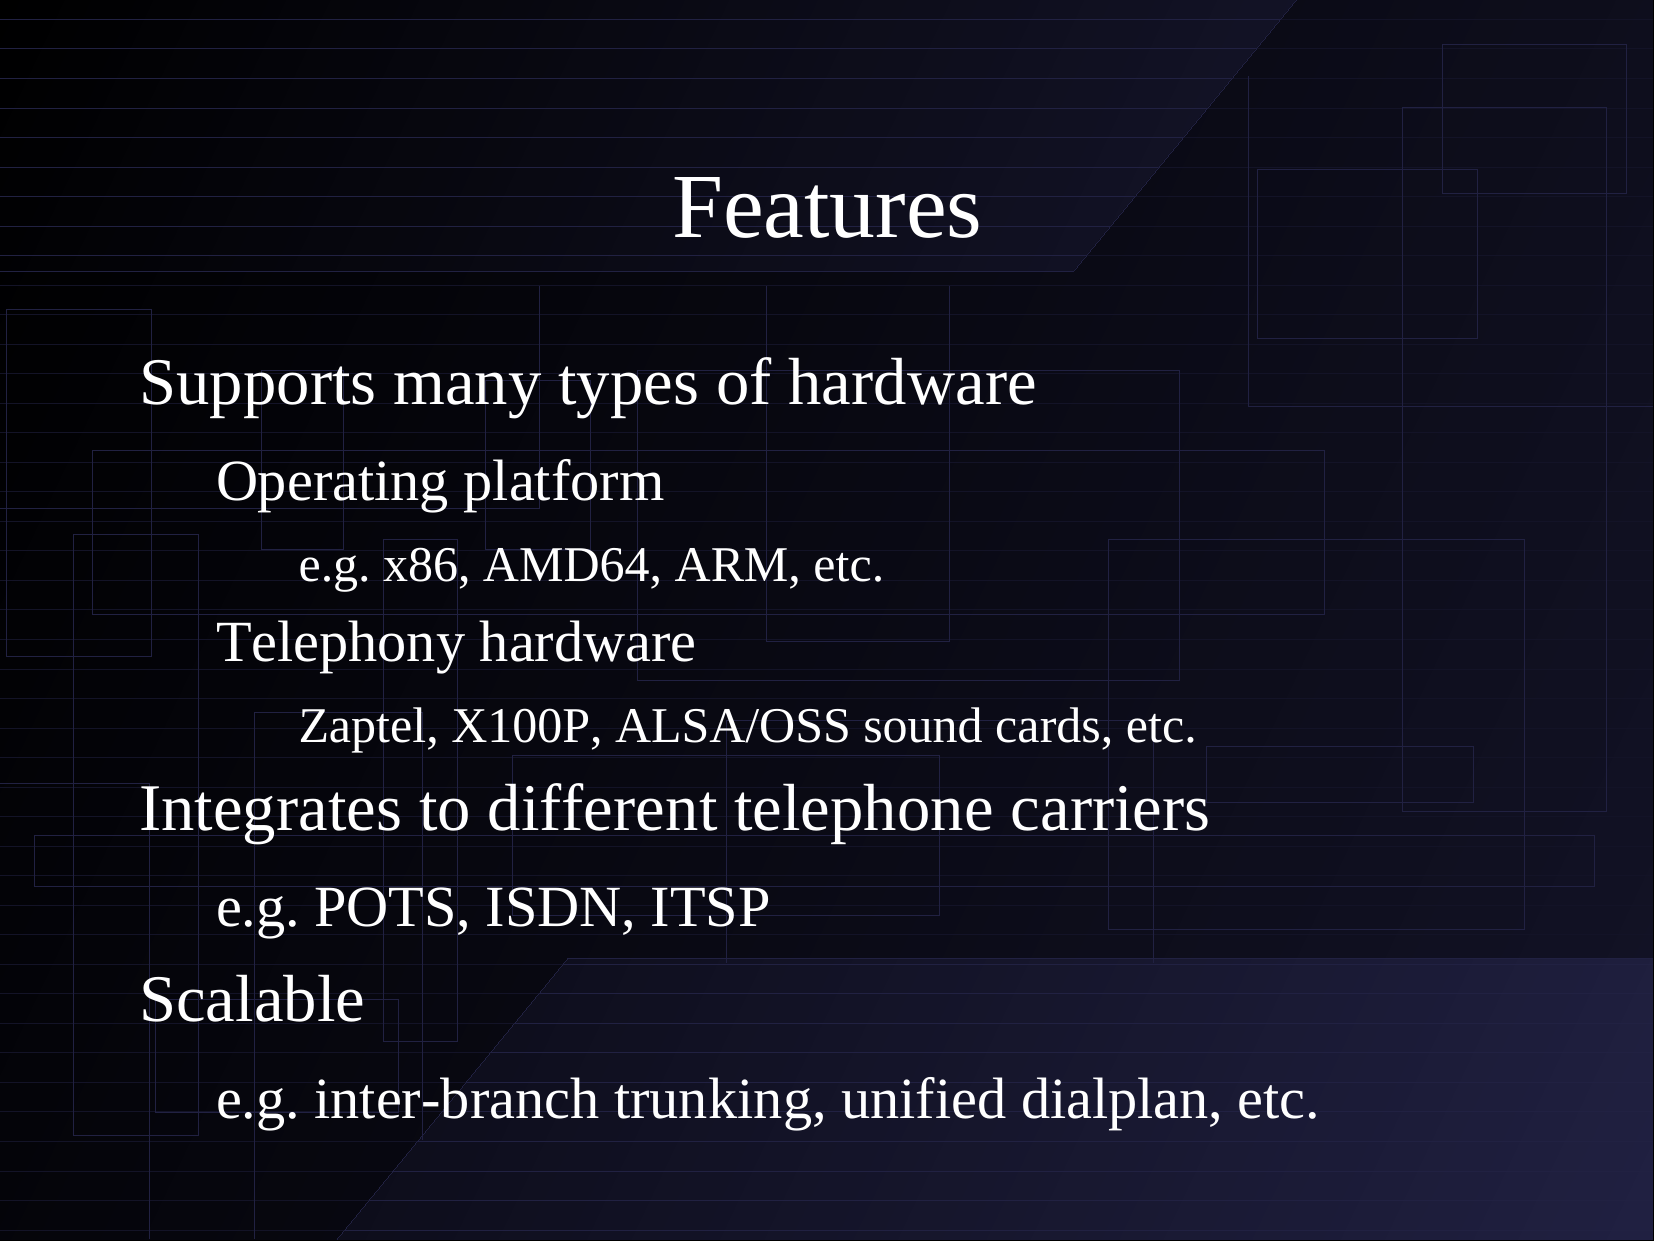

# Features
Supports many types of hardware
Operating platform
e.g. x86, AMD64, ARM, etc.
Telephony hardware
Zaptel, X100P, ALSA/OSS sound cards, etc.
Integrates to different telephone carriers
e.g. POTS, ISDN, ITSP
Scalable
e.g. inter-branch trunking, unified dialplan, etc.